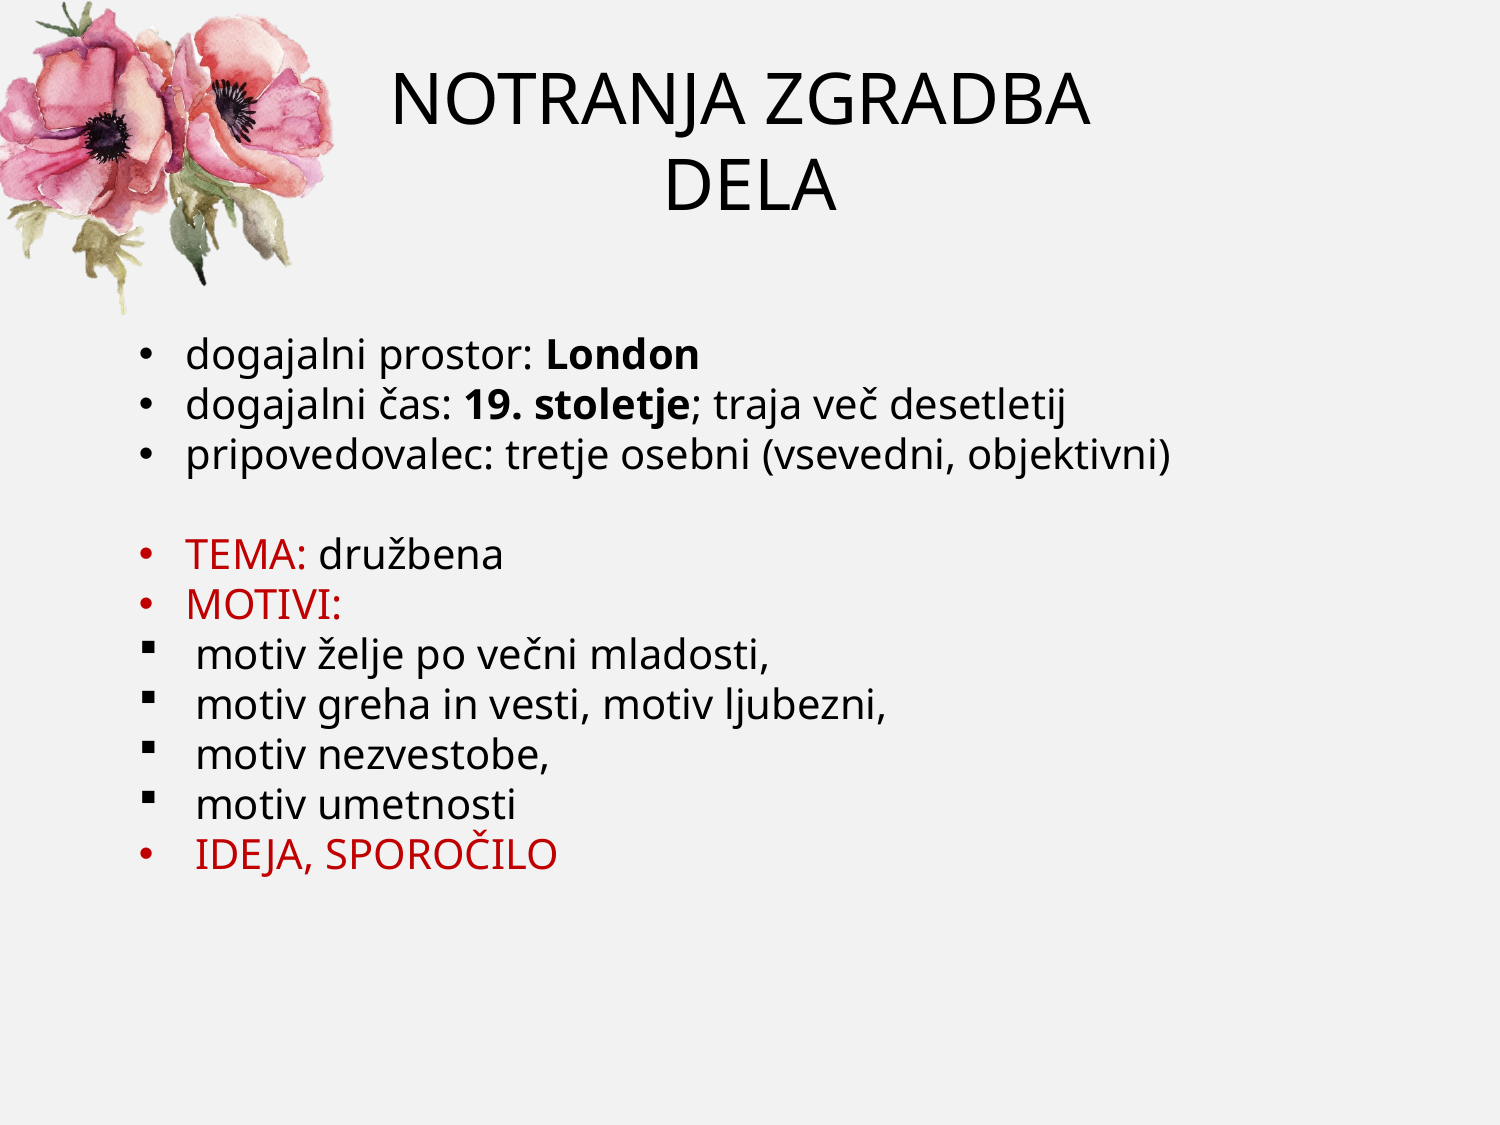

# NOTRANJA ZGRADBA DELA
dogajalni prostor: London
dogajalni čas: 19. stoletje; traja več desetletij
pripovedovalec: tretje osebni (vsevedni, objektivni)
TEMA: družbena
MOTIVI:
motiv želje po večni mladosti,
motiv greha in vesti, motiv ljubezni,
motiv nezvestobe,
motiv umetnosti
IDEJA, SPOROČILO